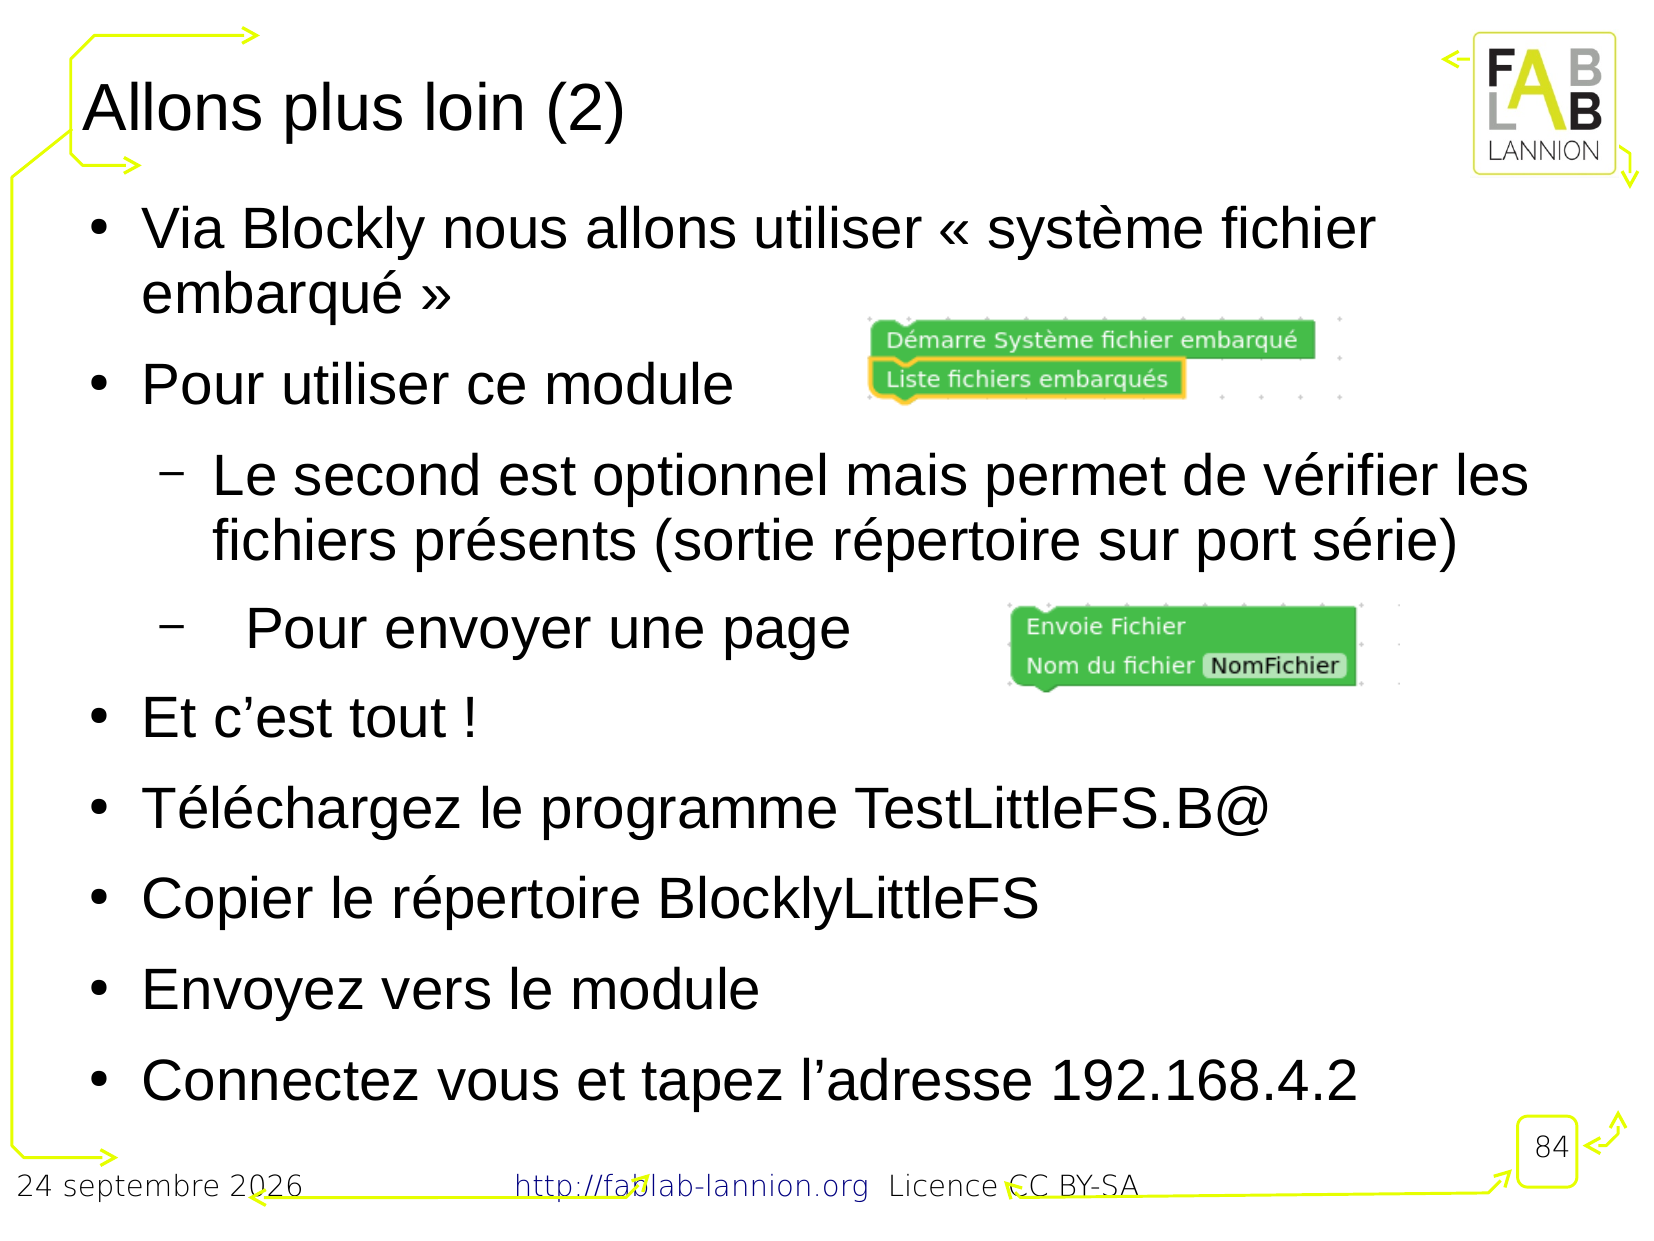

# Allons plus loin (2)
Via Blockly nous allons utiliser « système fichier embarqué »
Pour utiliser ce module
Le second est optionnel mais permet de vérifier les fichiers présents (sortie répertoire sur port série)
 Pour envoyer une page
Et c’est tout !
Téléchargez le programme TestLittleFS.B@
Copier le répertoire BlocklyLittleFS
Envoyez vers le module
Connectez vous et tapez l’adresse 192.168.4.2
84